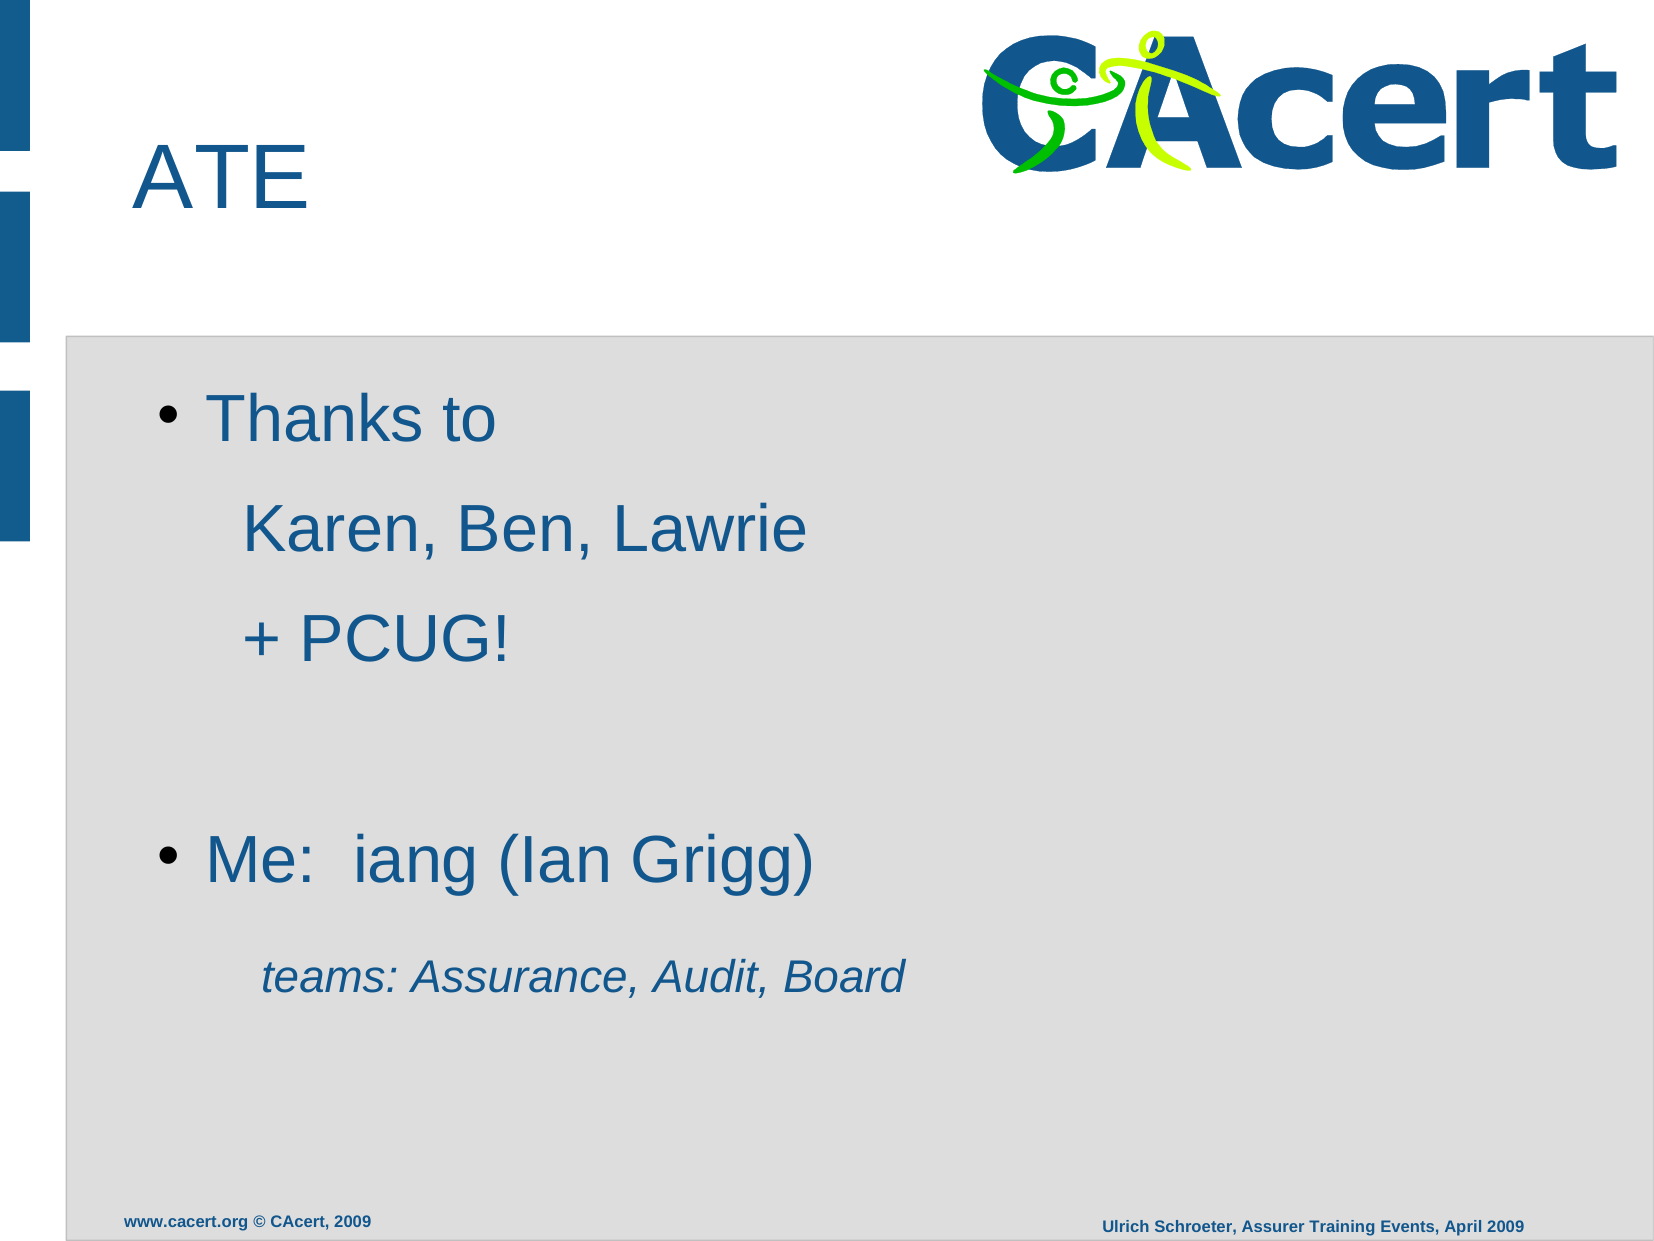

ATE
 Thanks to
 Karen, Ben, Lawrie
 + PCUG!
 Me: iang (Ian Grigg)
 teams: Assurance, Audit, Board